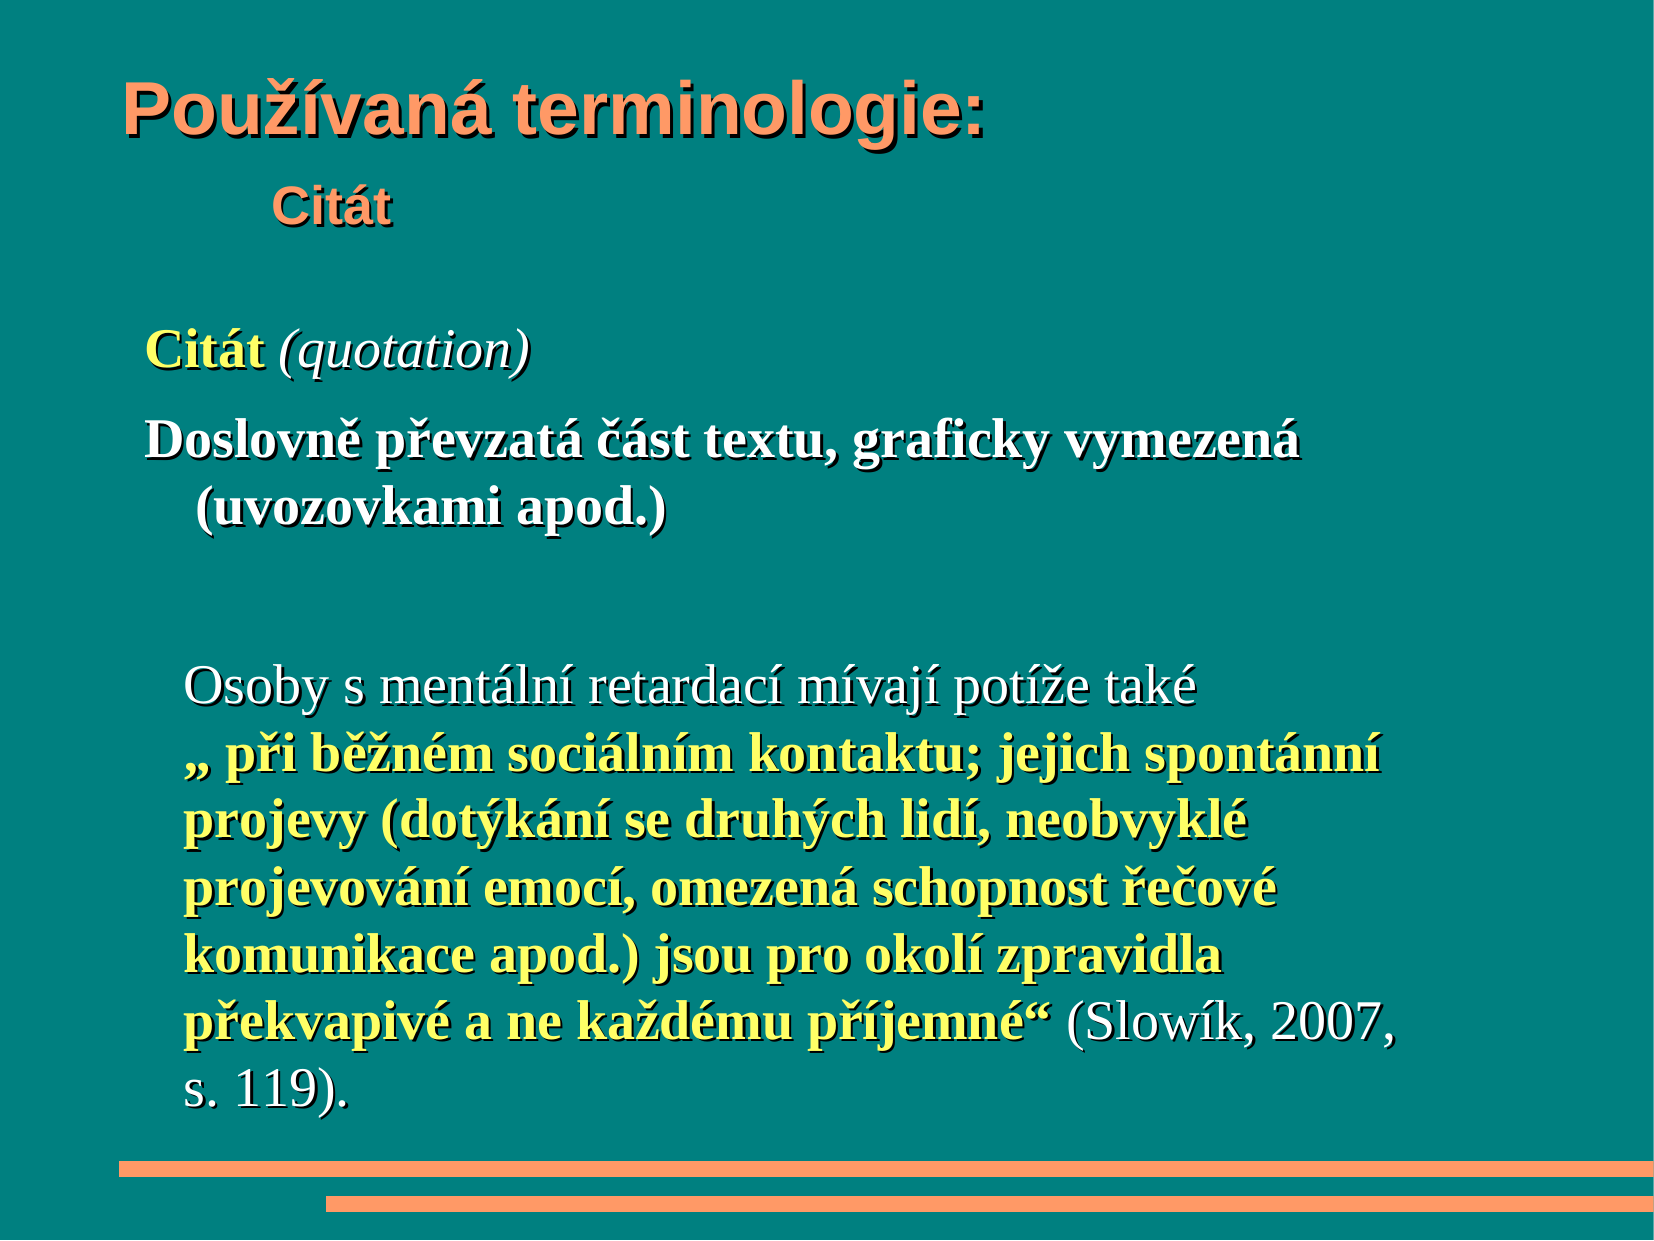

# Používaná terminologie: Citát
Citát (quotation)
Doslovně převzatá část textu, graficky vymezená (uvozovkami apod.)
Osoby s mentální retardací mívají potíže také „ při běžném sociálním kontaktu; jejich spontánní projevy (dotýkání se druhých lidí, neobvyklé projevování emocí, omezená schopnost řečové komunikace apod.) jsou pro okolí zpravidla překvapivé a ne každému příjemné“ (Slowík, 2007, s. 119).